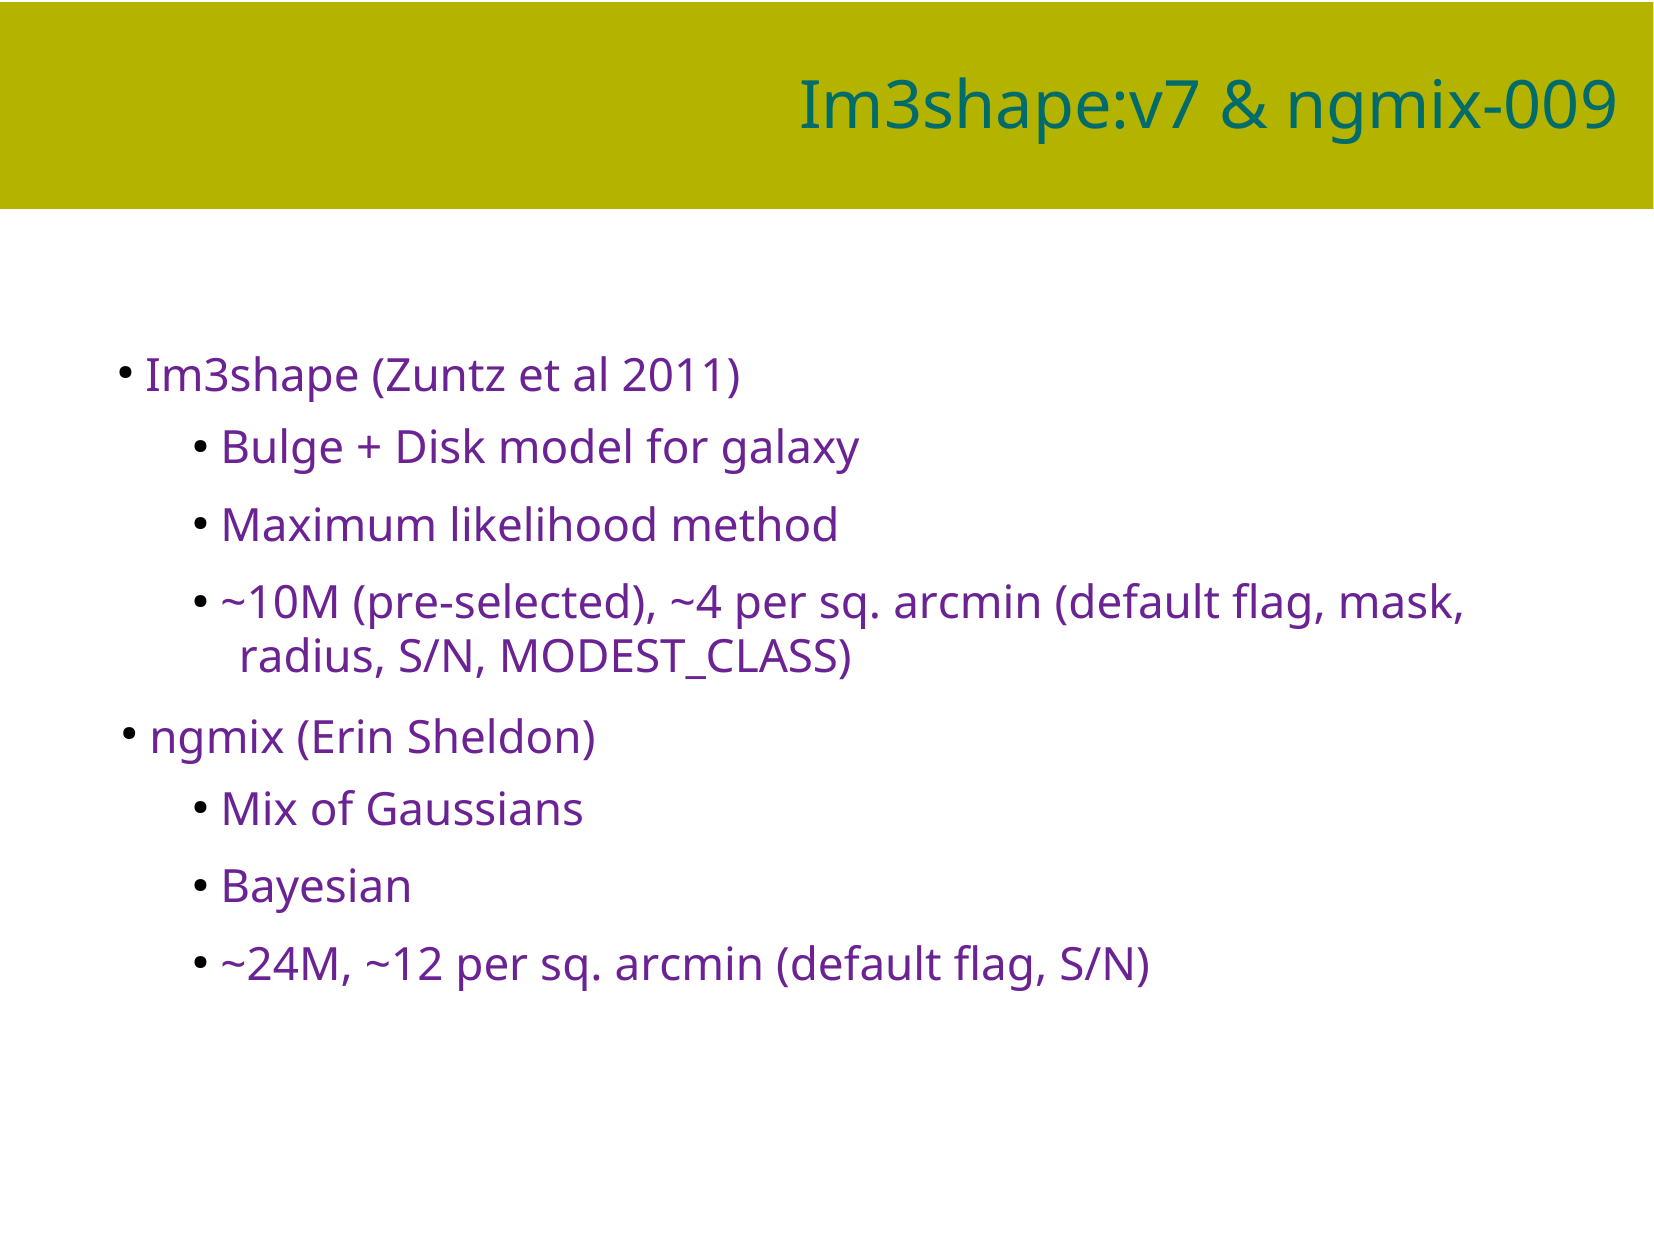

# Im3shape:v7 & ngmix-009
 Im3shape (Zuntz et al 2011)
 Bulge + Disk model for galaxy
 Maximum likelihood method
 ~10M (pre-selected), ~4 per sq. arcmin (default flag, mask, radius, S/N, MODEST_CLASS)
 ngmix (Erin Sheldon)
 Mix of Gaussians
 Bayesian
 ~24M, ~12 per sq. arcmin (default flag, S/N)